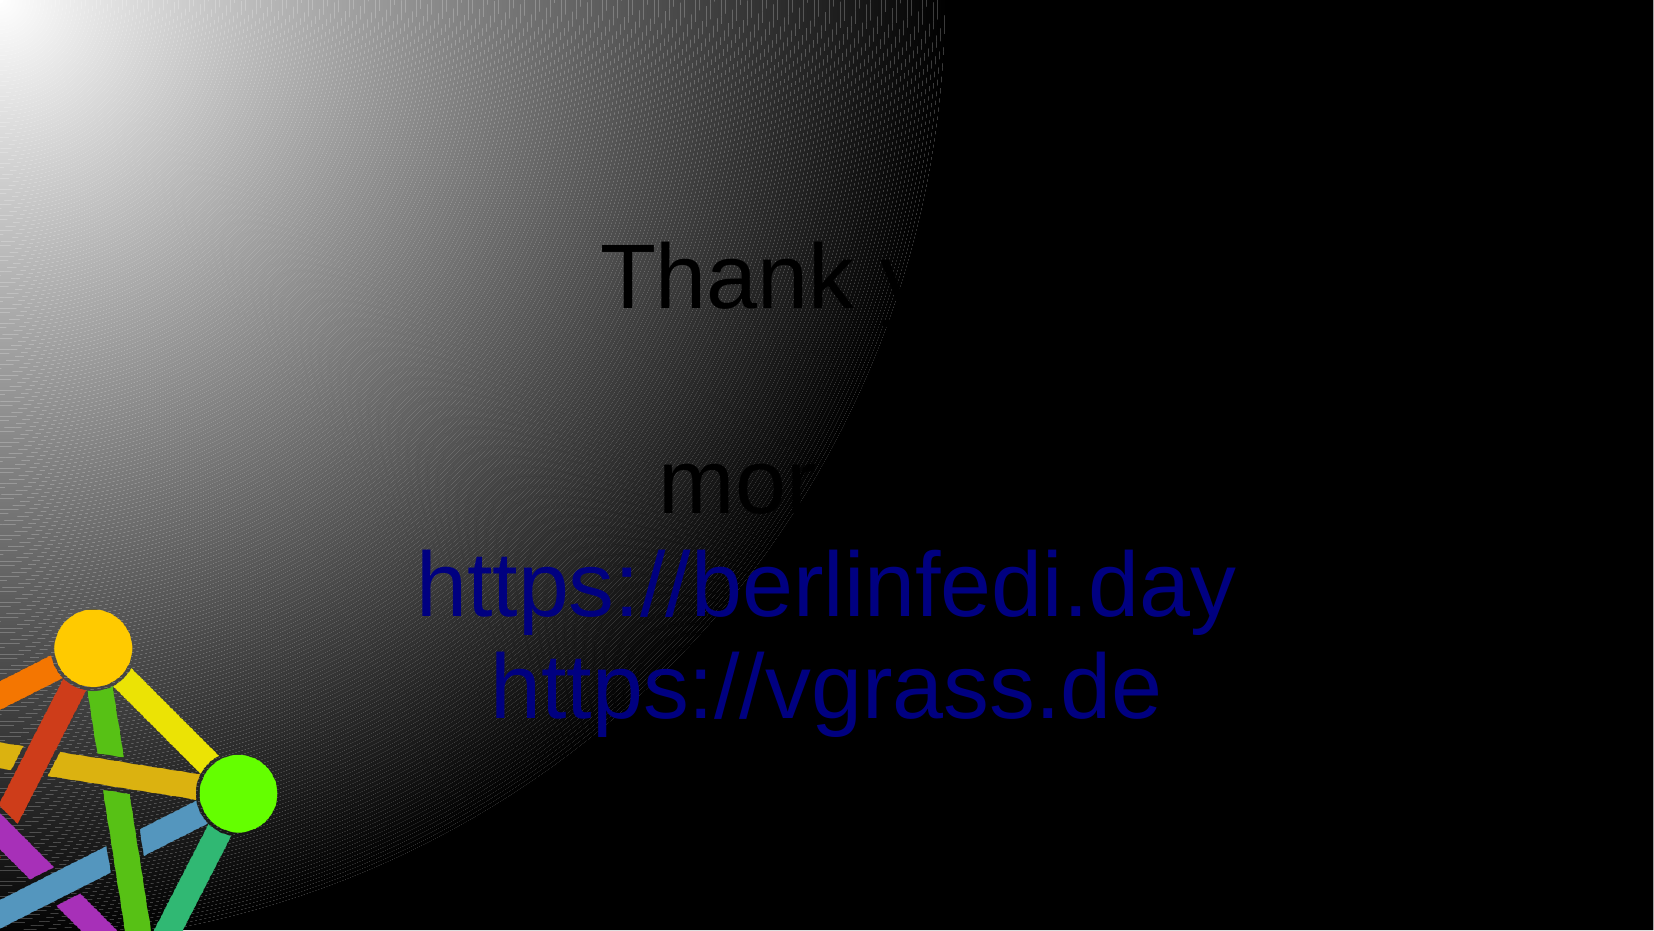

# Thank you! more at: https://berlinfedi.day https://vgrass.de